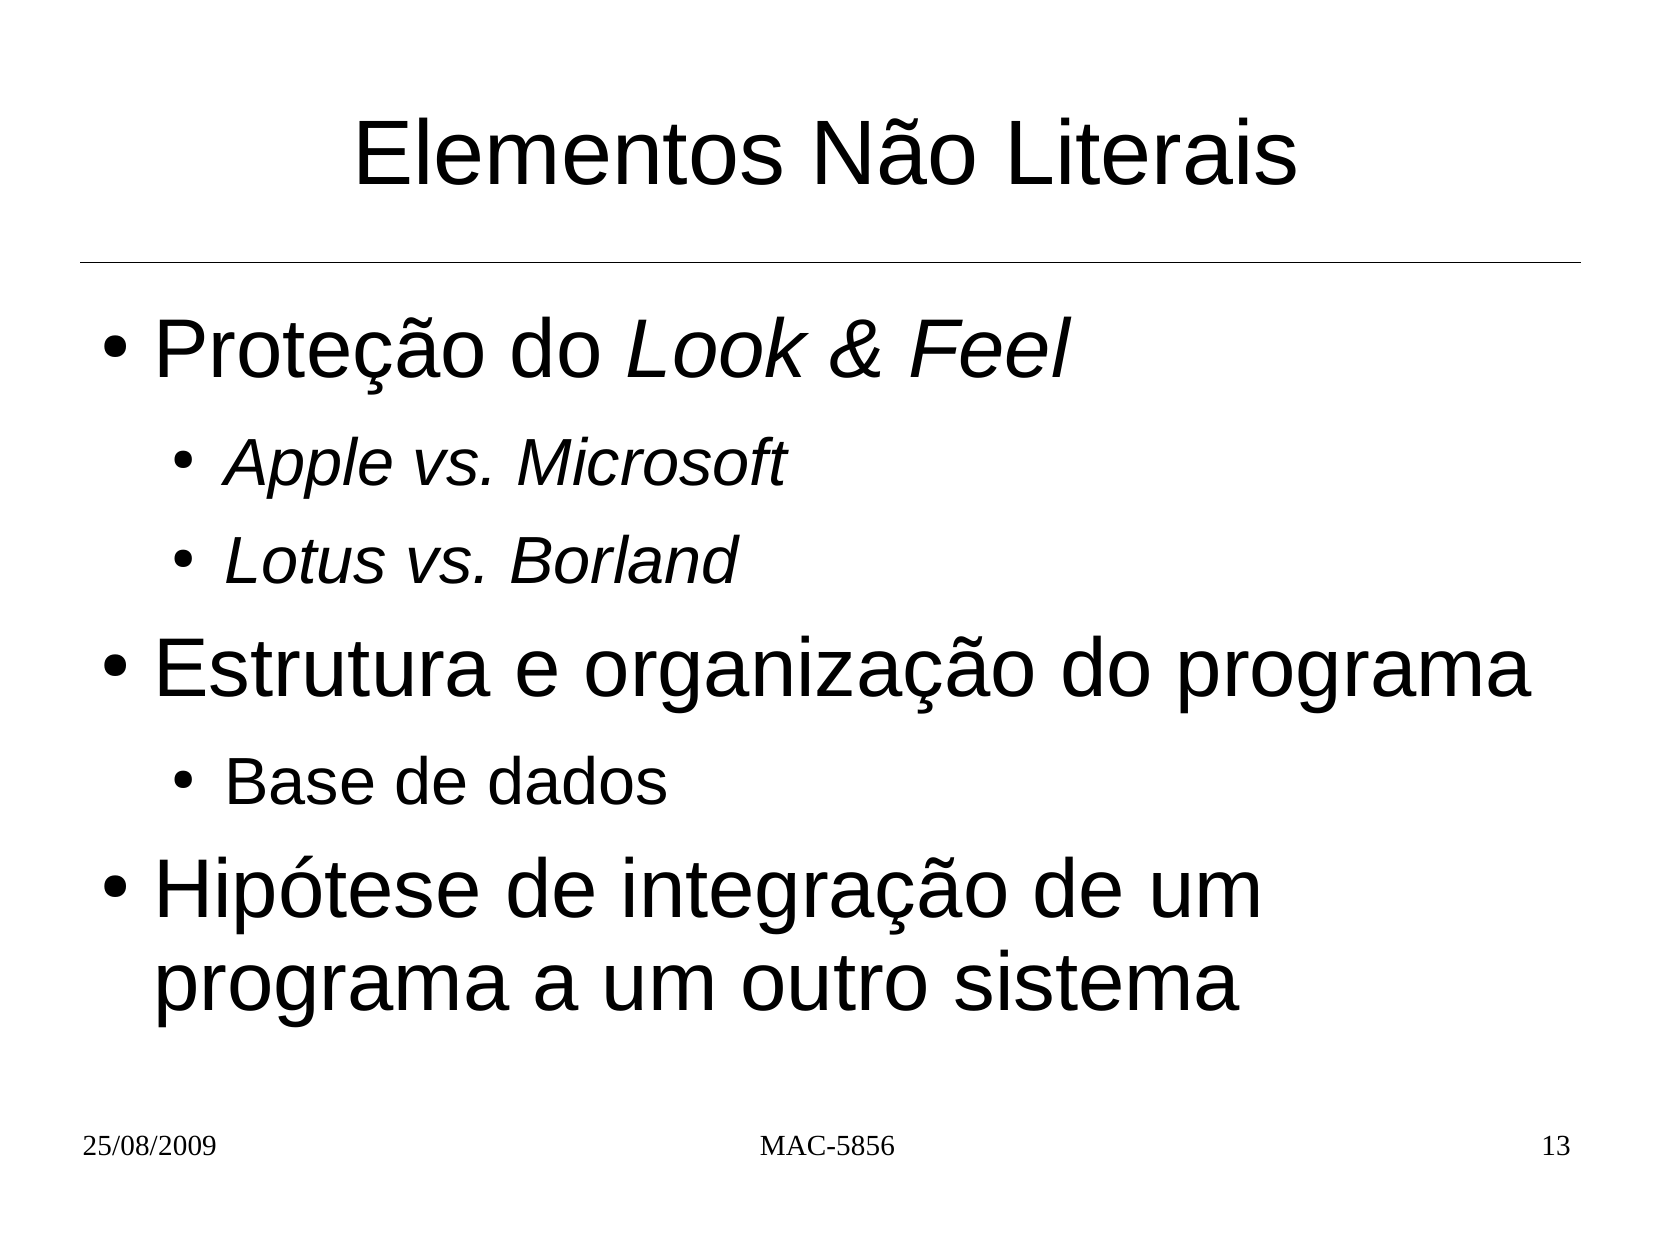

# Elementos Não Literais
Proteção do Look & Feel
Apple vs. Microsoft
Lotus vs. Borland
Estrutura e organização do programa
Base de dados
Hipótese de integração de um programa a um outro sistema
25/08/2009
MAC-5856
13